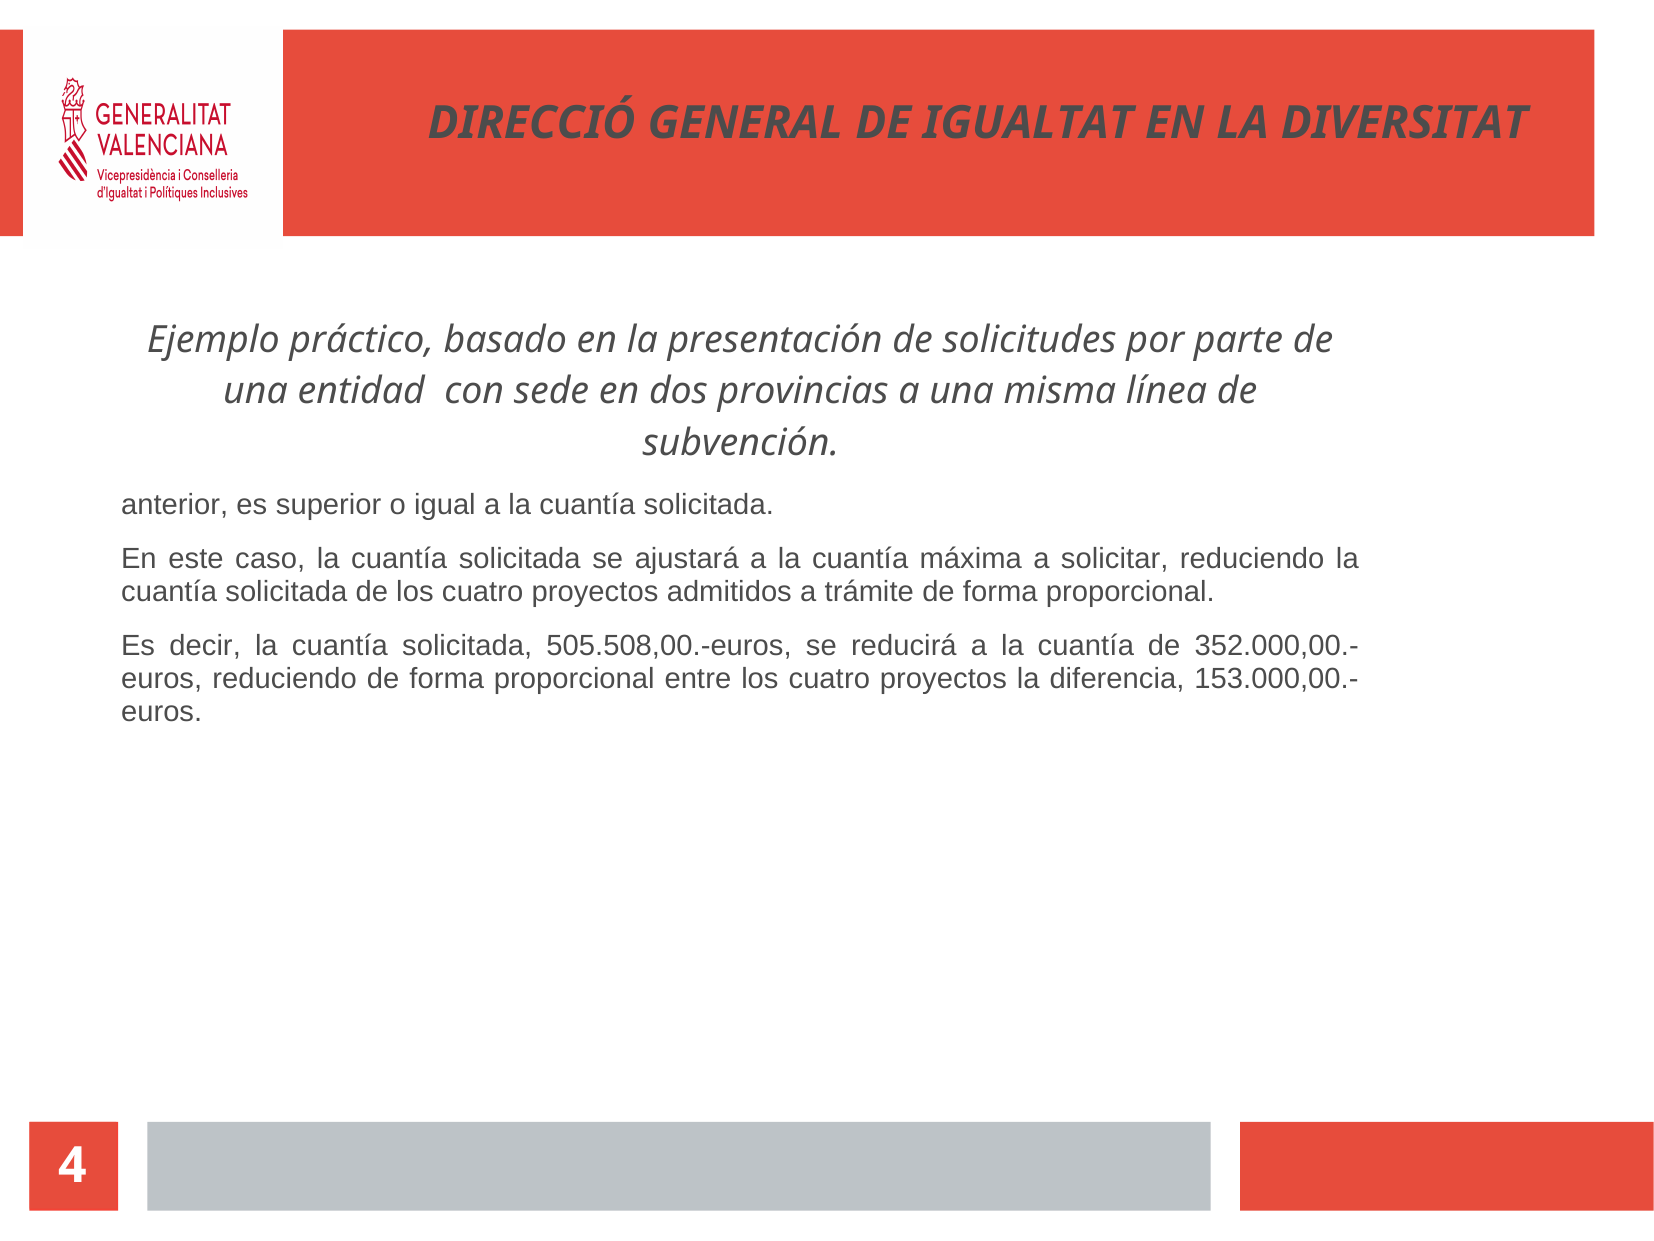

DIRECCIÓ GENERAL DE IGUALTAT EN LA DIVERSITAT
| Ejemplo práctico, basado en la presentación de solicitudes por parte de una entidad con sede en dos provincias a una misma línea de subvención. anterior, es superior o igual a la cuantía solicitada. En este caso, la cuantía solicitada se ajustará a la cuantía máxima a solicitar, reduciendo la cuantía solicitada de los cuatro proyectos admitidos a trámite de forma proporcional. Es decir, la cuantía solicitada, 505.508,00.-euros, se reducirá a la cuantía de 352.000,00.-euros, reduciendo de forma proporcional entre los cuatro proyectos la diferencia, 153.000,00.-euros. | |
| --- | --- |